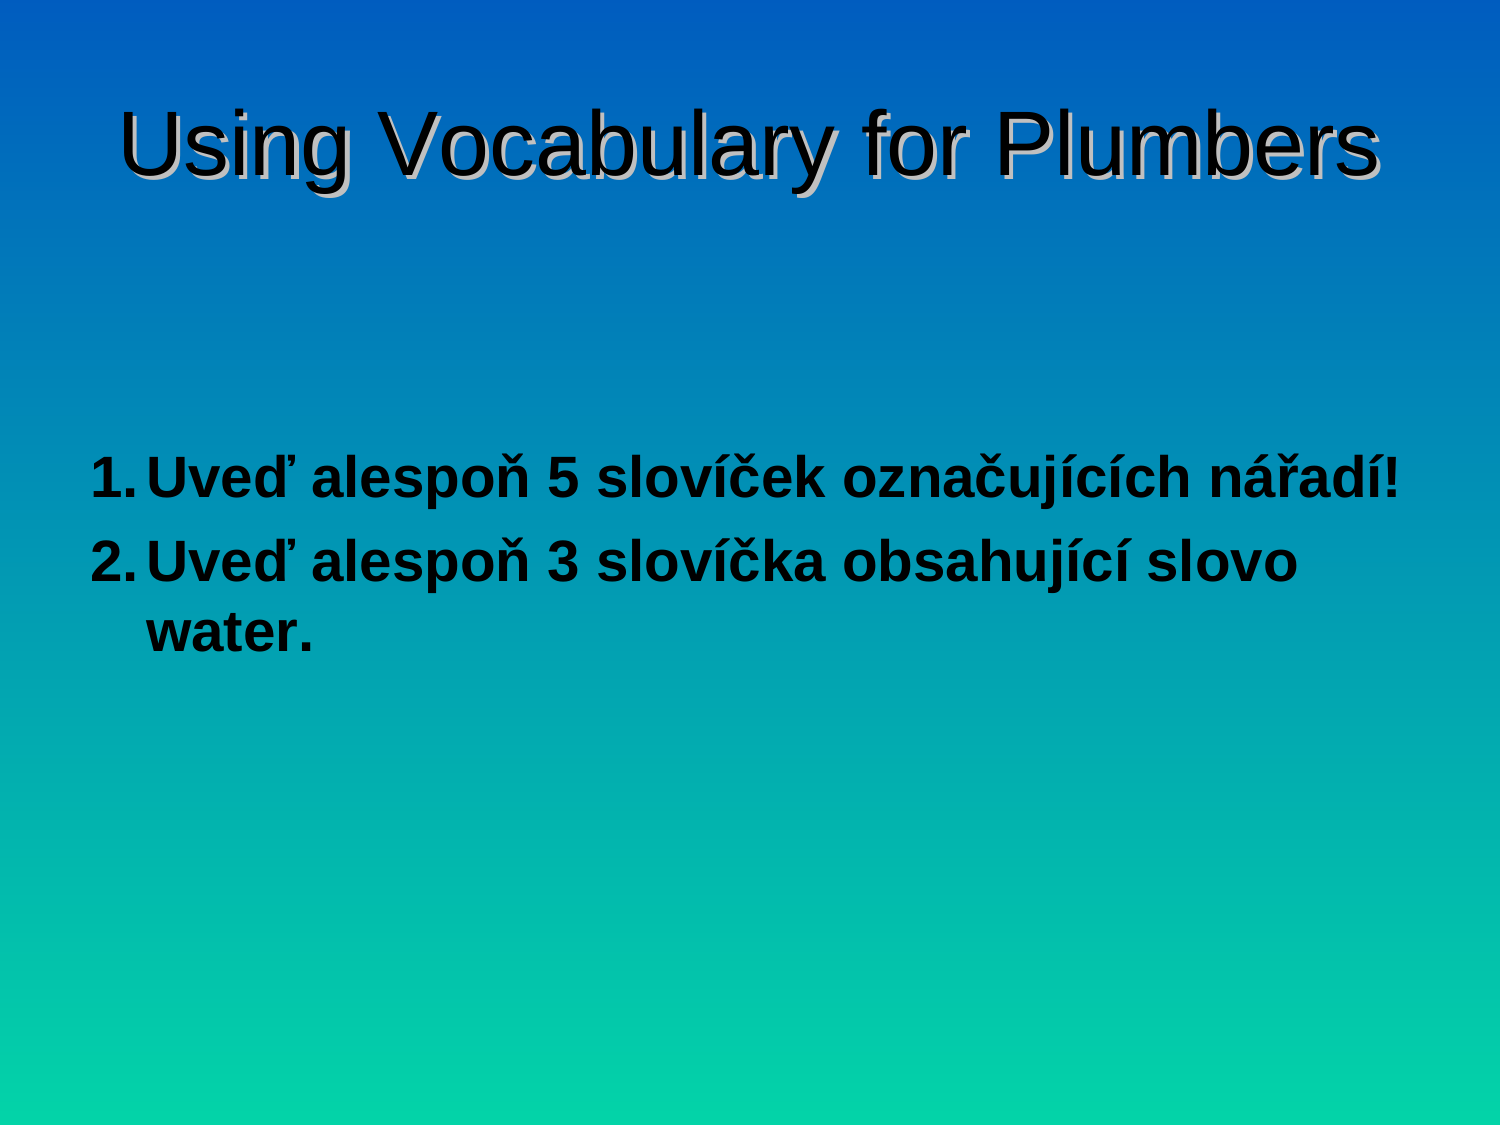

# Using Vocabulary for Plumbers
Uveď alespoň 5 slovíček označujících nářadí!
Uveď alespoň 3 slovíčka obsahující slovo water.